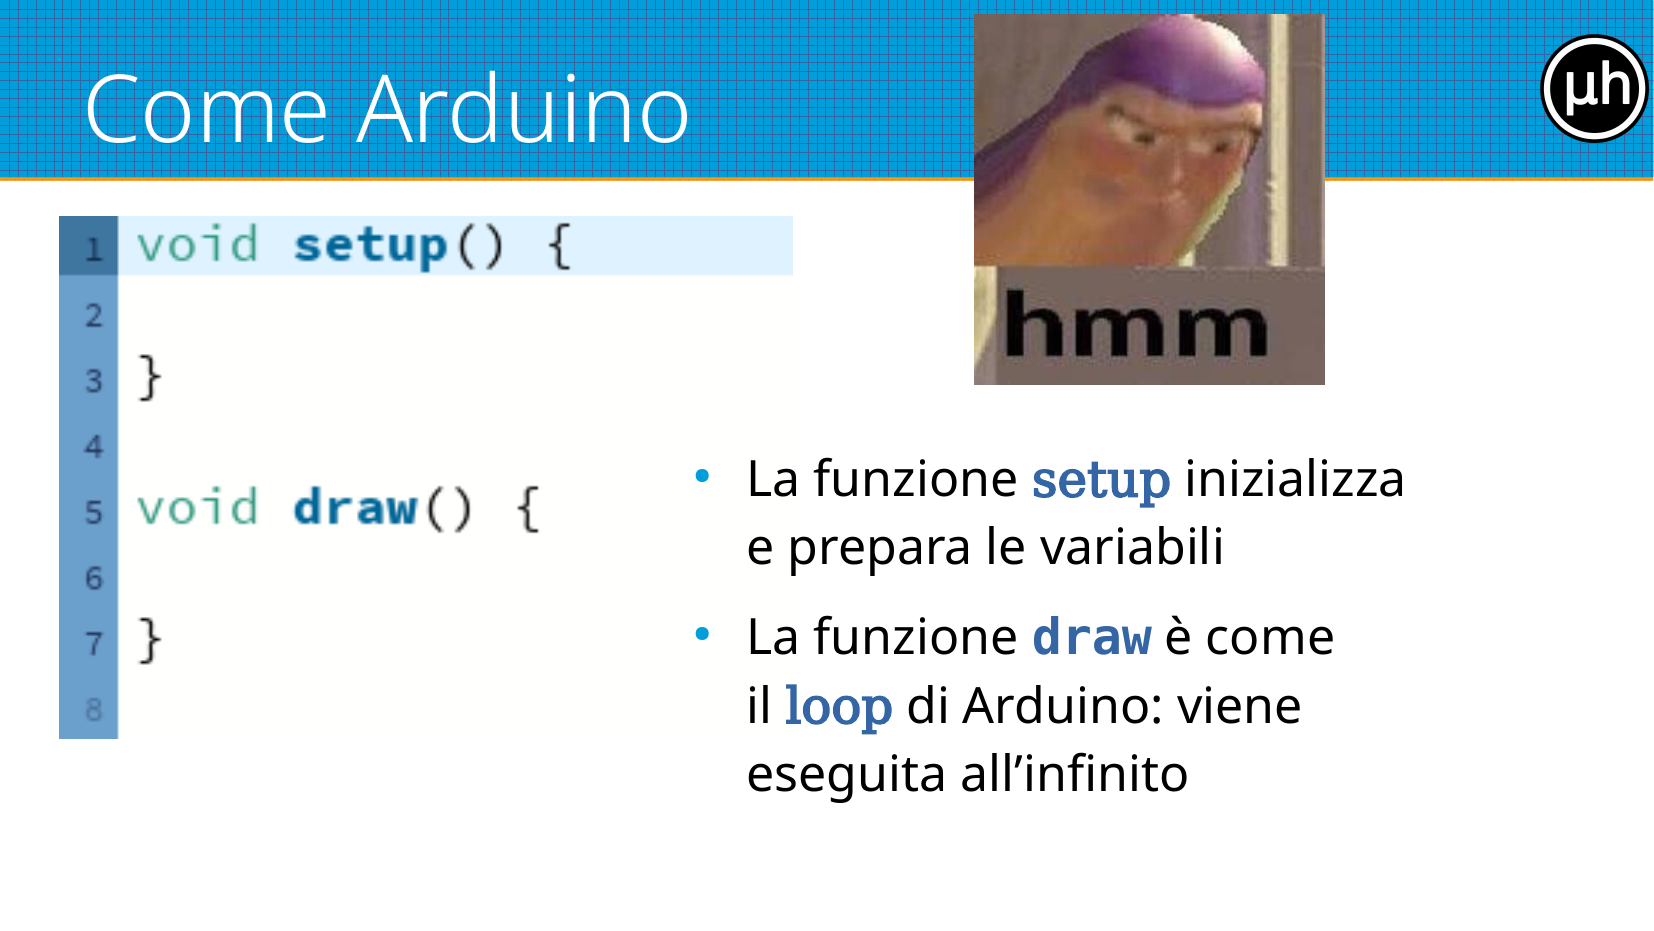

# Come Arduino
La funzione setup inizializza
e prepara le variabili
La funzione draw è come
il loop di Arduino: viene
eseguita all’infinito